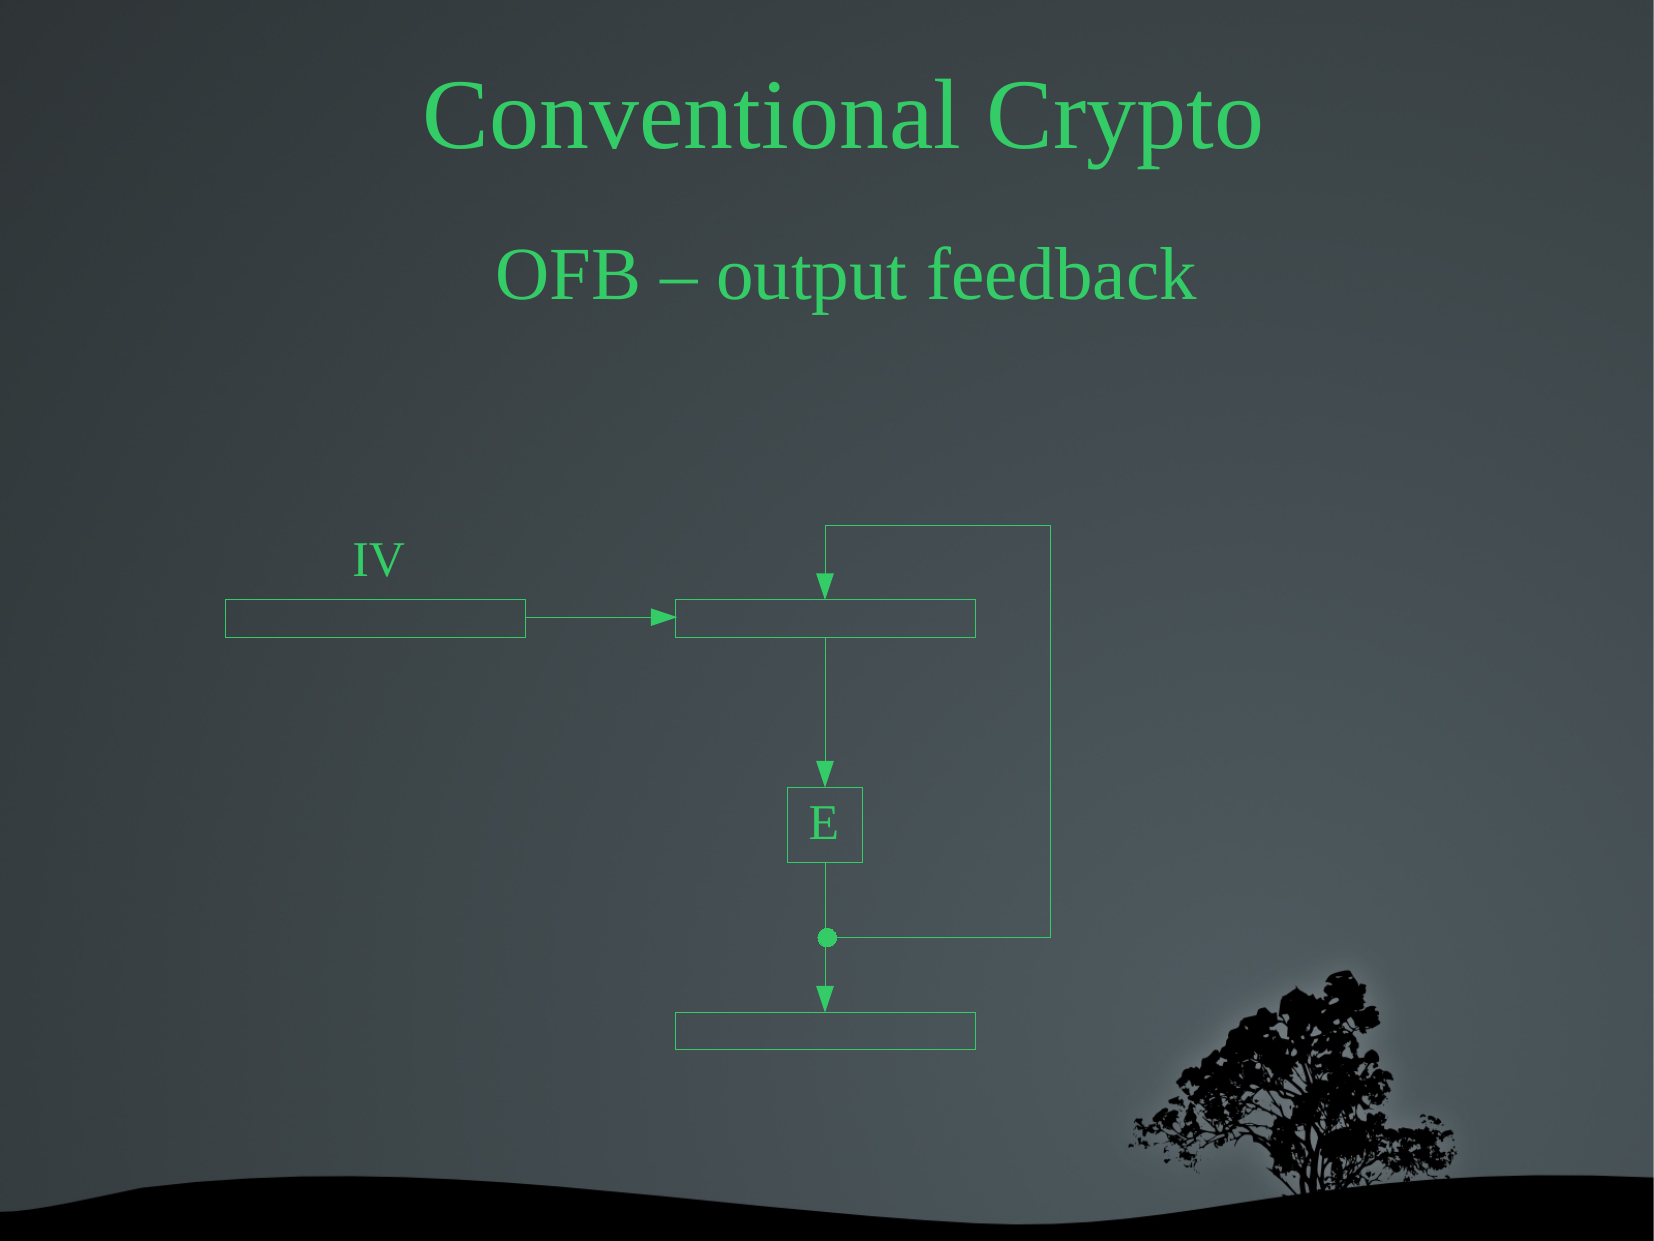

Conventional Crypto
OFB – output feedback
IV
E